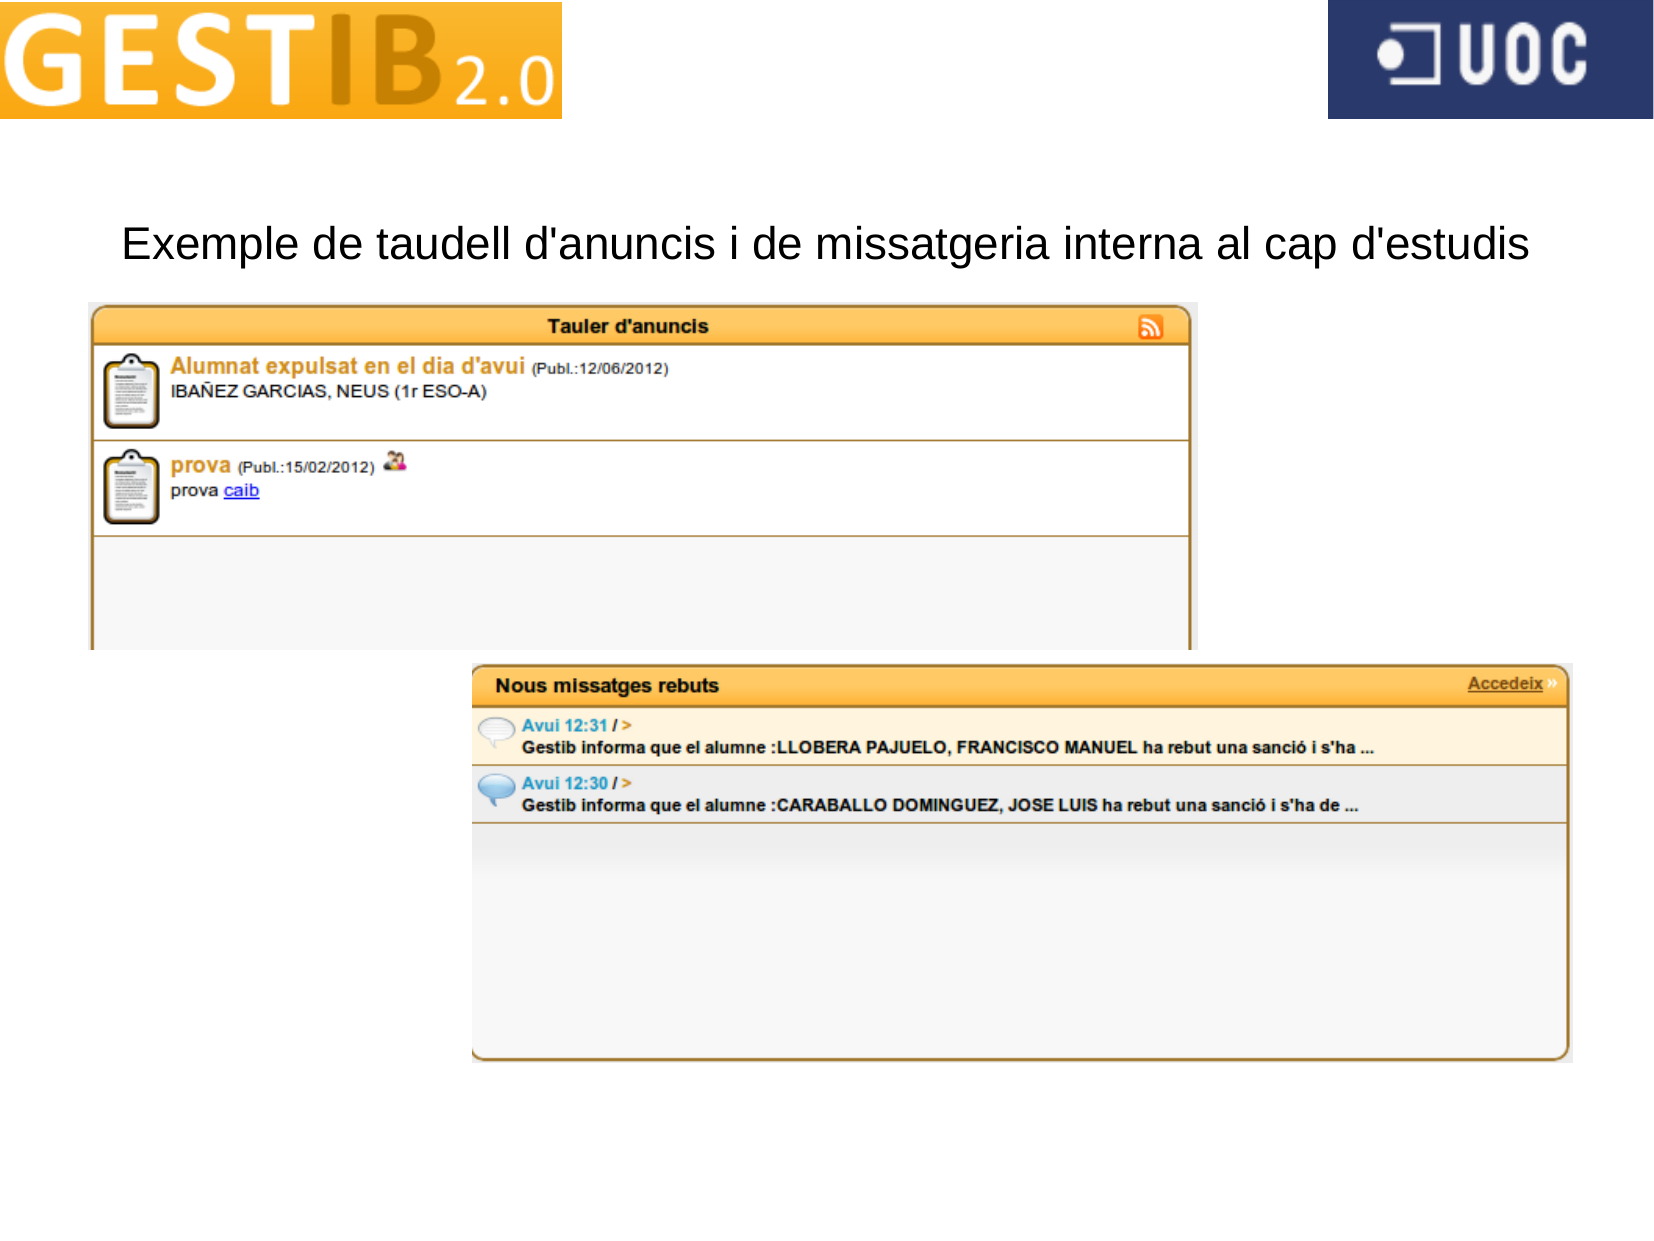

# Exemple de taudell d'anuncis i de missatgeria interna al cap d'estudis